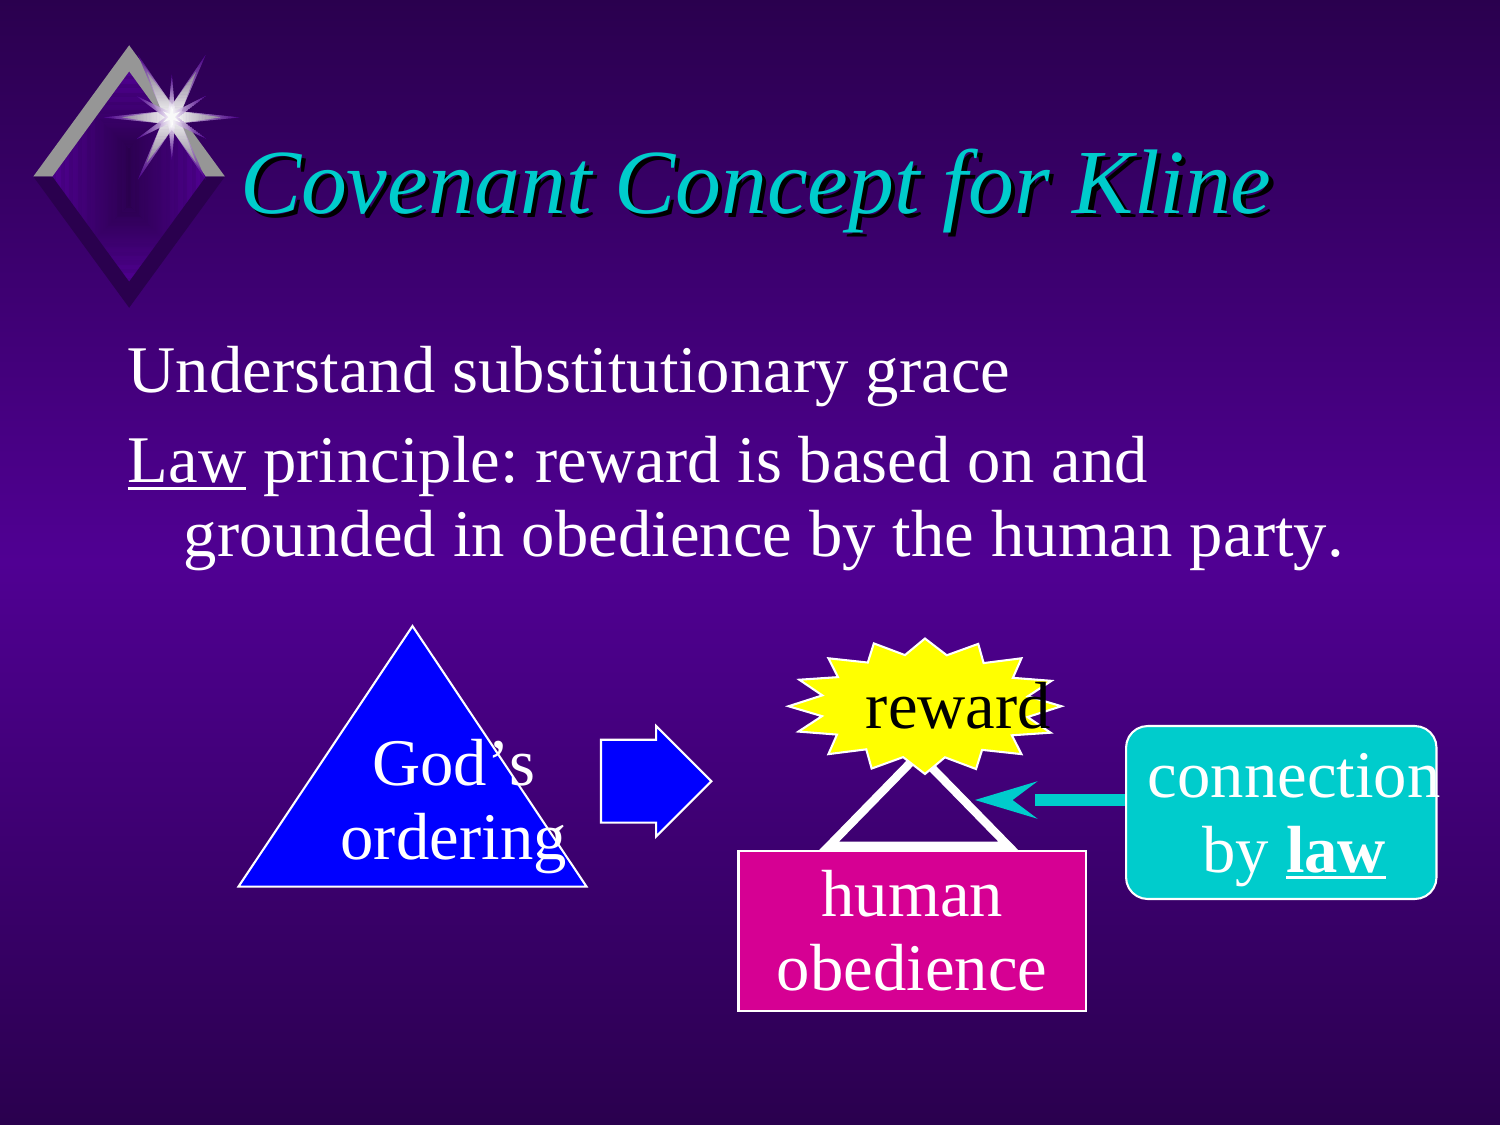

# Covenant Concept for Kline
Understand substitutionary grace
Law principle: reward is based on and grounded in obedience by the human party.
God’s
ordering
reward
connection
by law
human
obedience